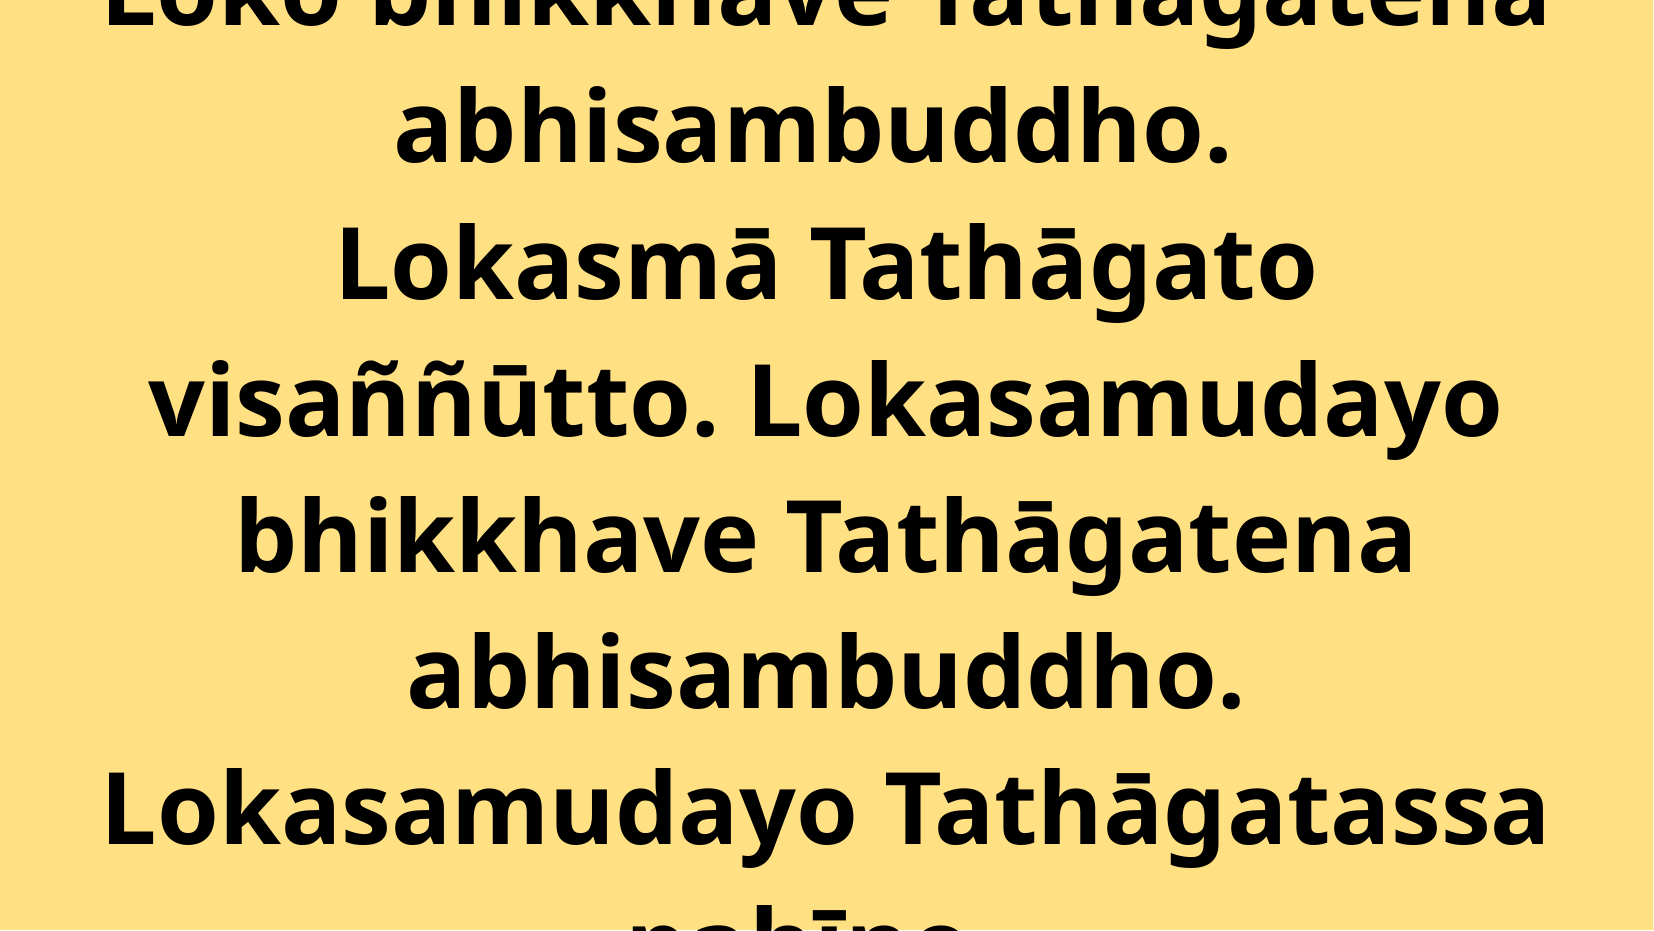

# Loko bhikkhave Tathāgatena abhisambuddho.
Lokasmā Tathāgato visaññūtto. Lokasamudayo bhikkhave Tathāgatena abhisambuddho. Lokasamudayo Tathāgatassa pahīno.